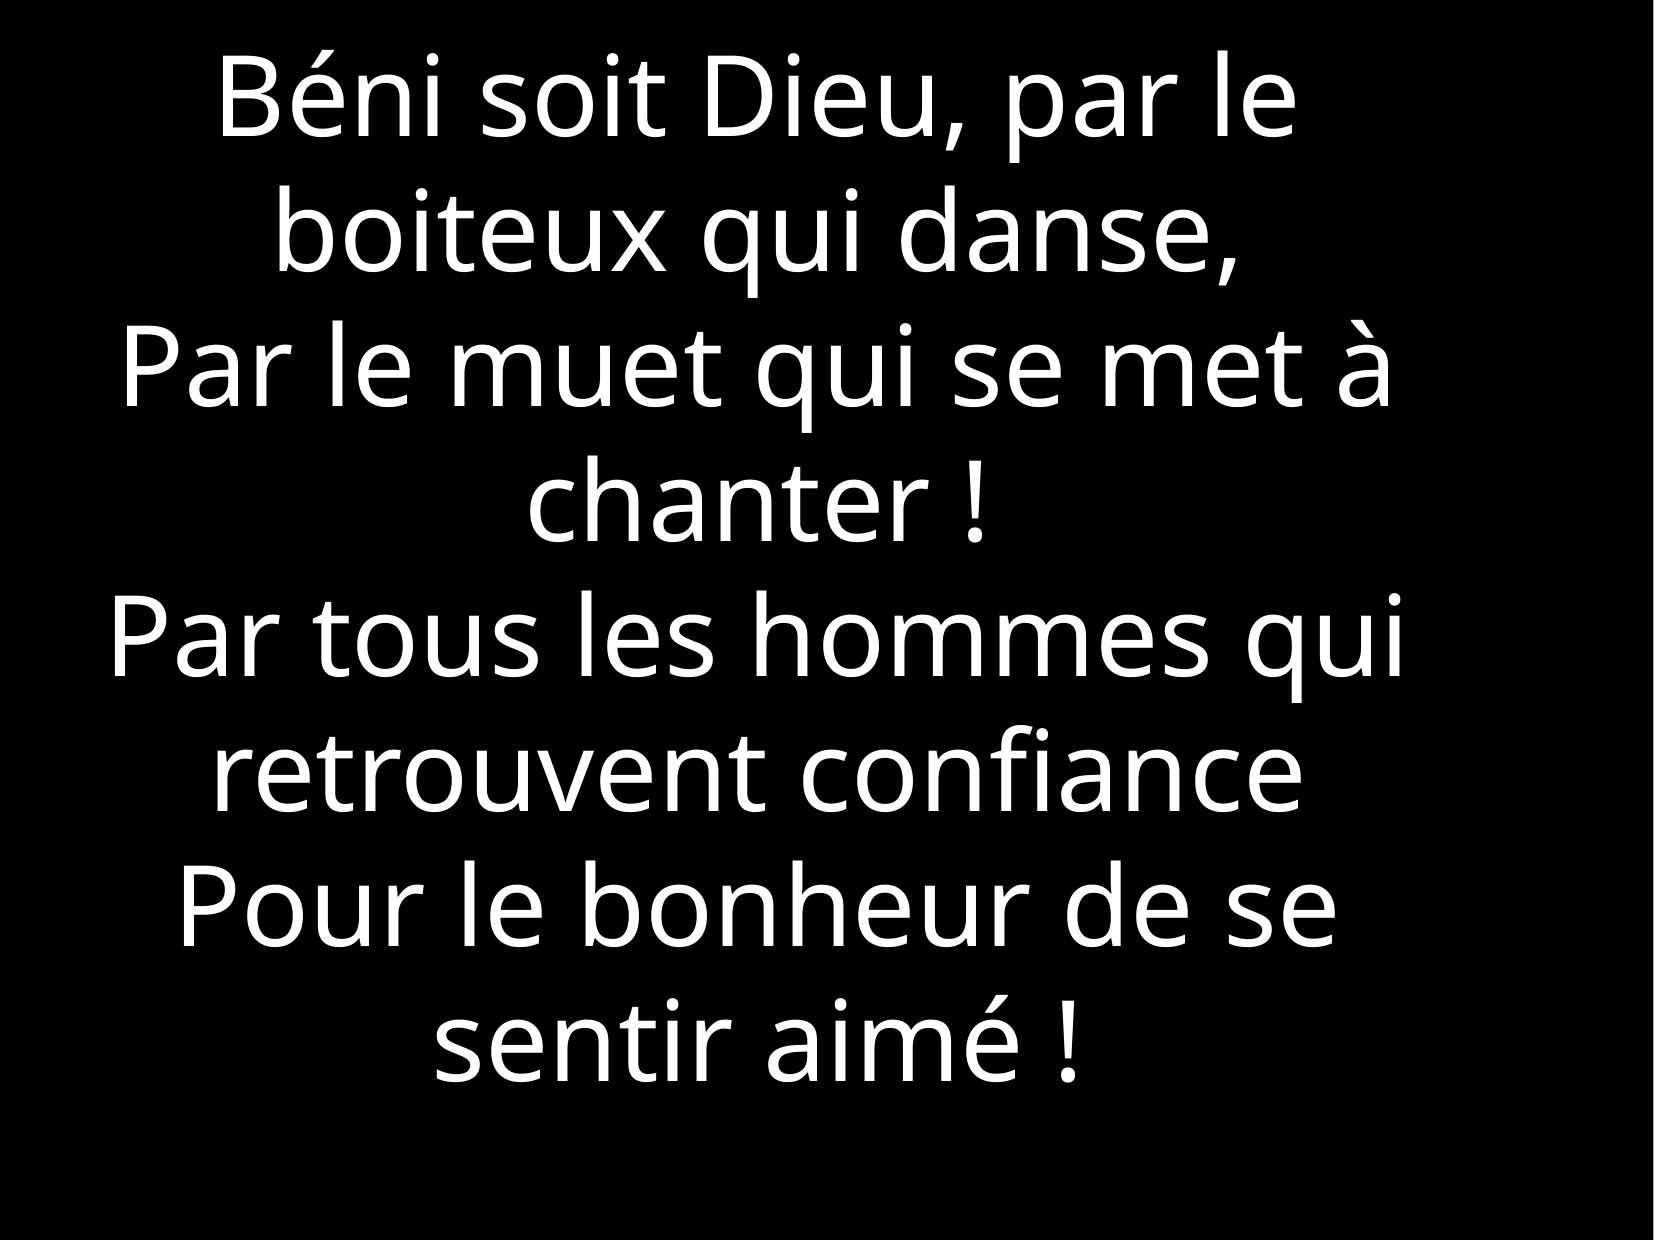

# Béni soit Dieu, par le boiteux qui danse,
Par le muet qui se met à chanter !
Par tous les hommes qui retrouvent confiance
Pour le bonheur de se sentir aimé !